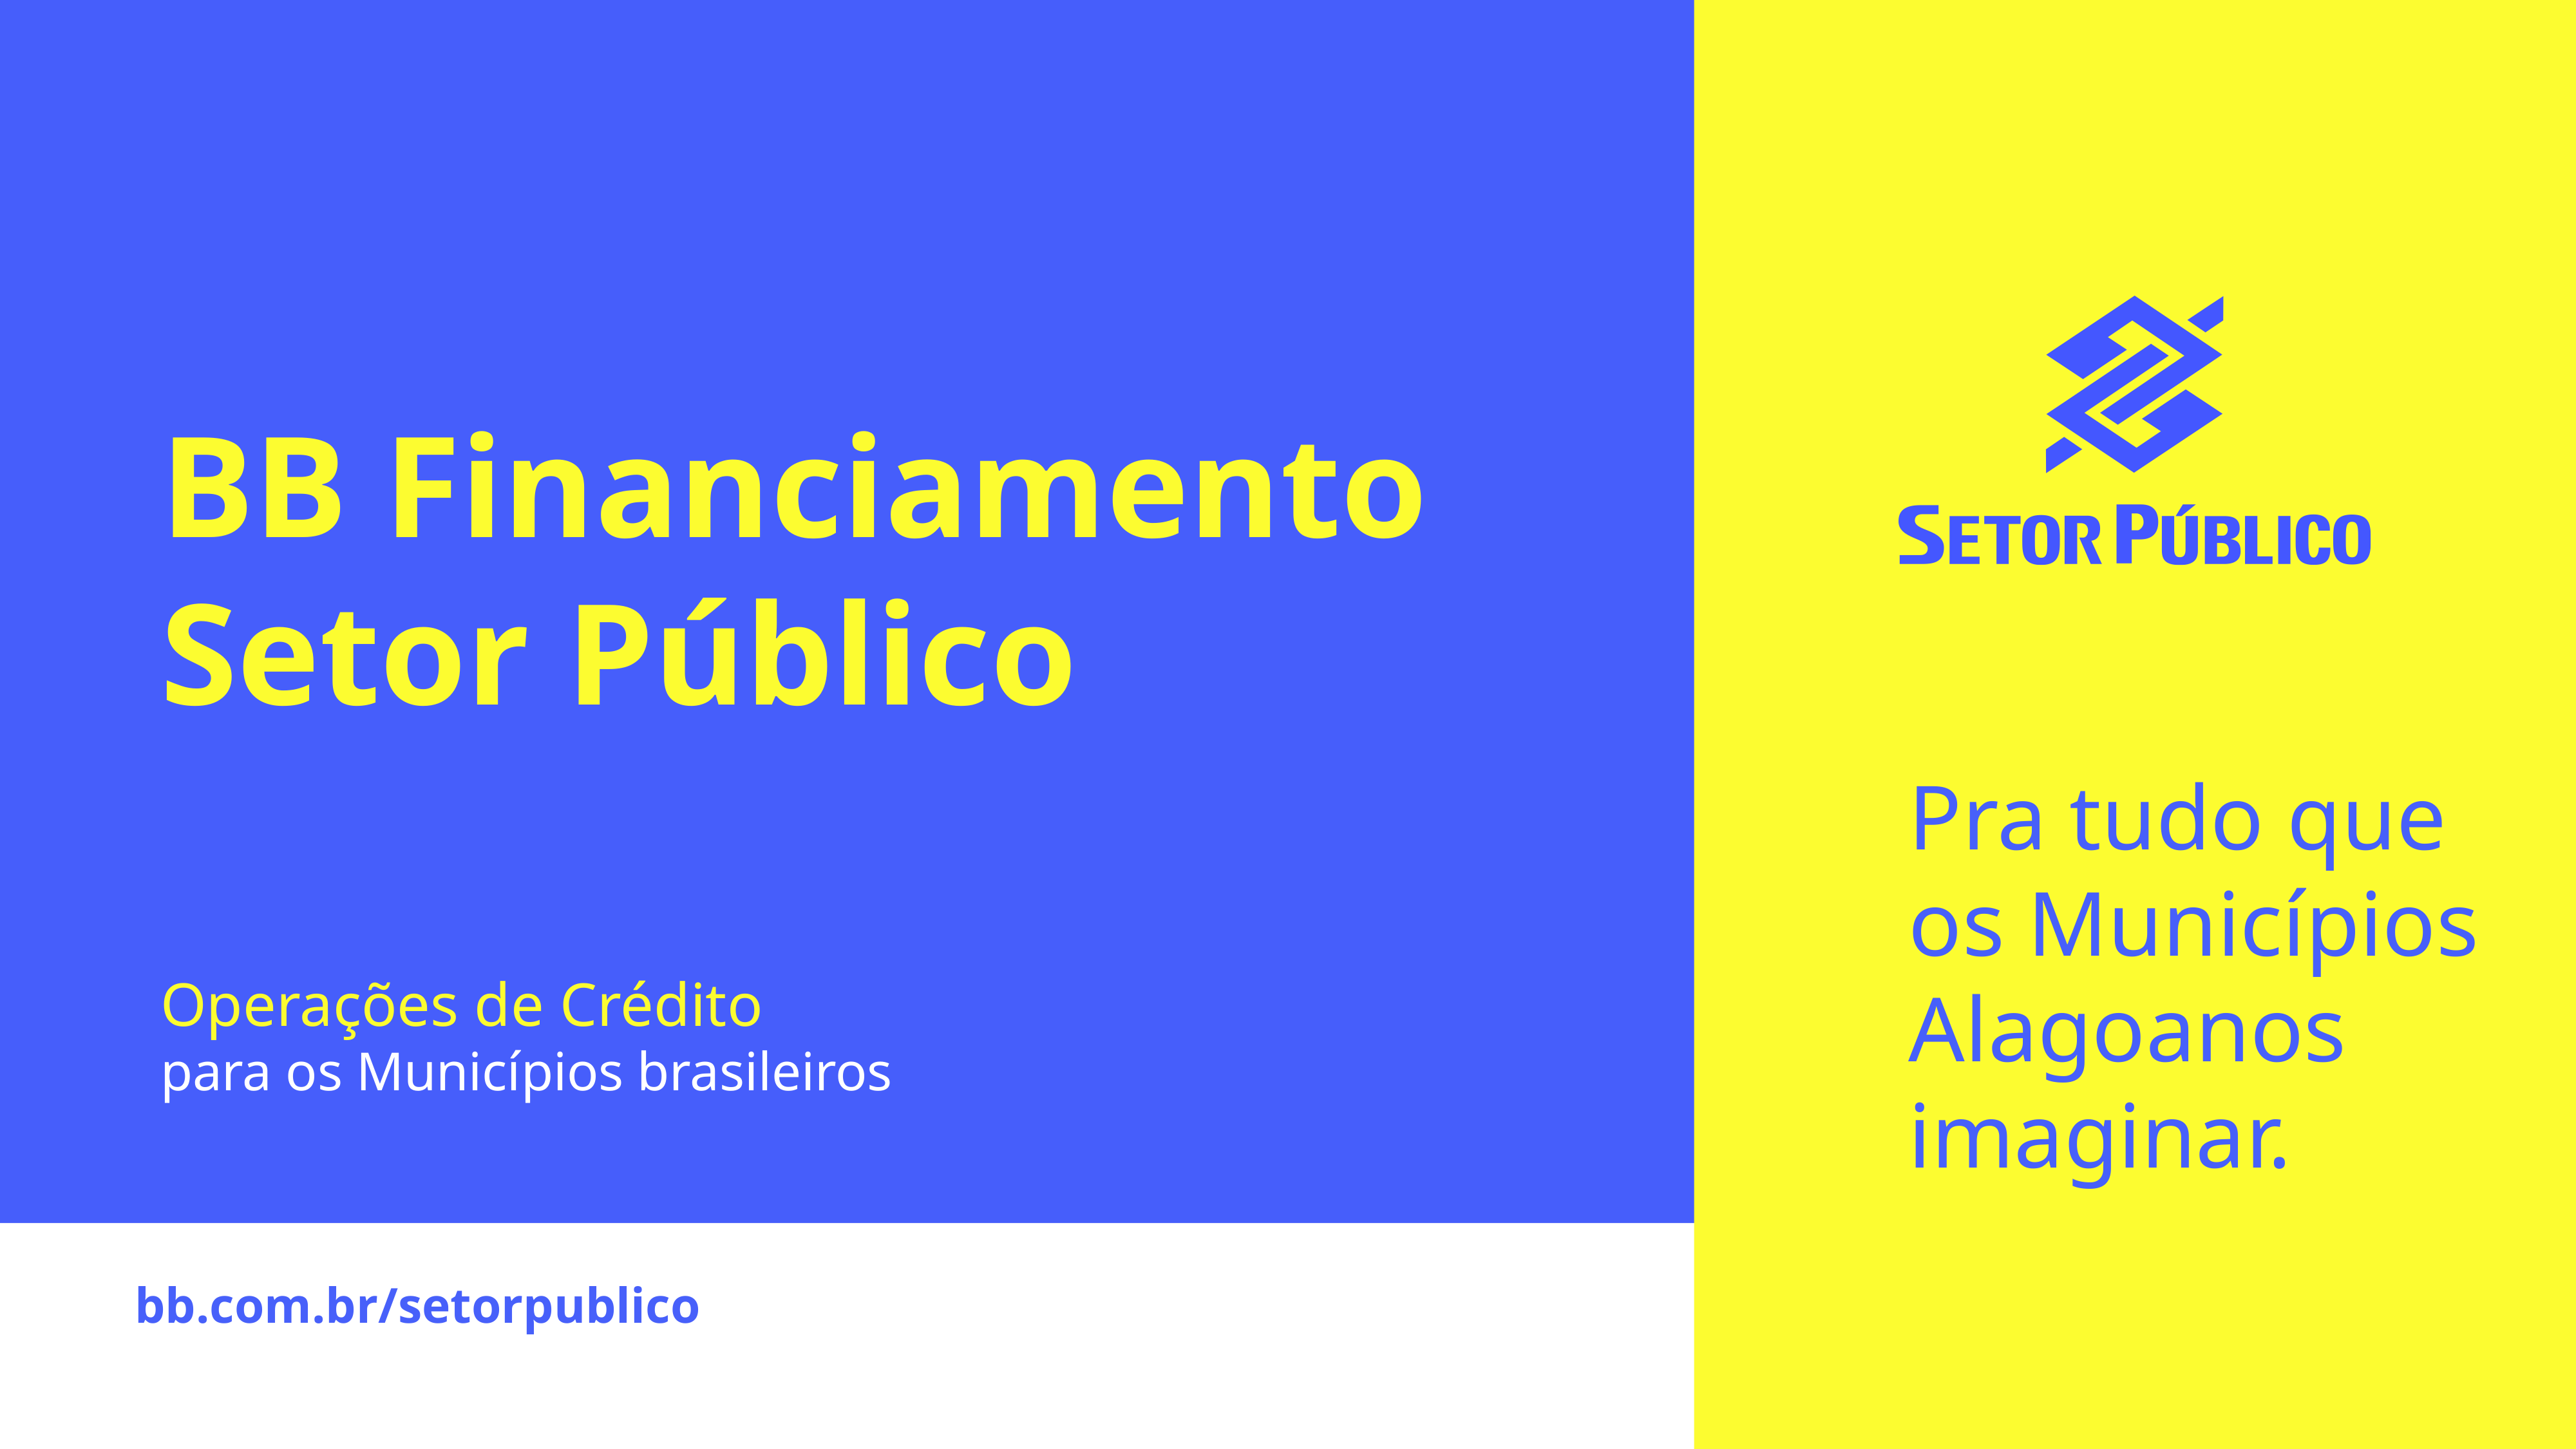

# BB Financiamento Setor Público
Pra tudo que os Municípios Alagoanos imaginar.
Operações de Crédito
para os Municípios brasileiros
bb.com.br/setorpublico